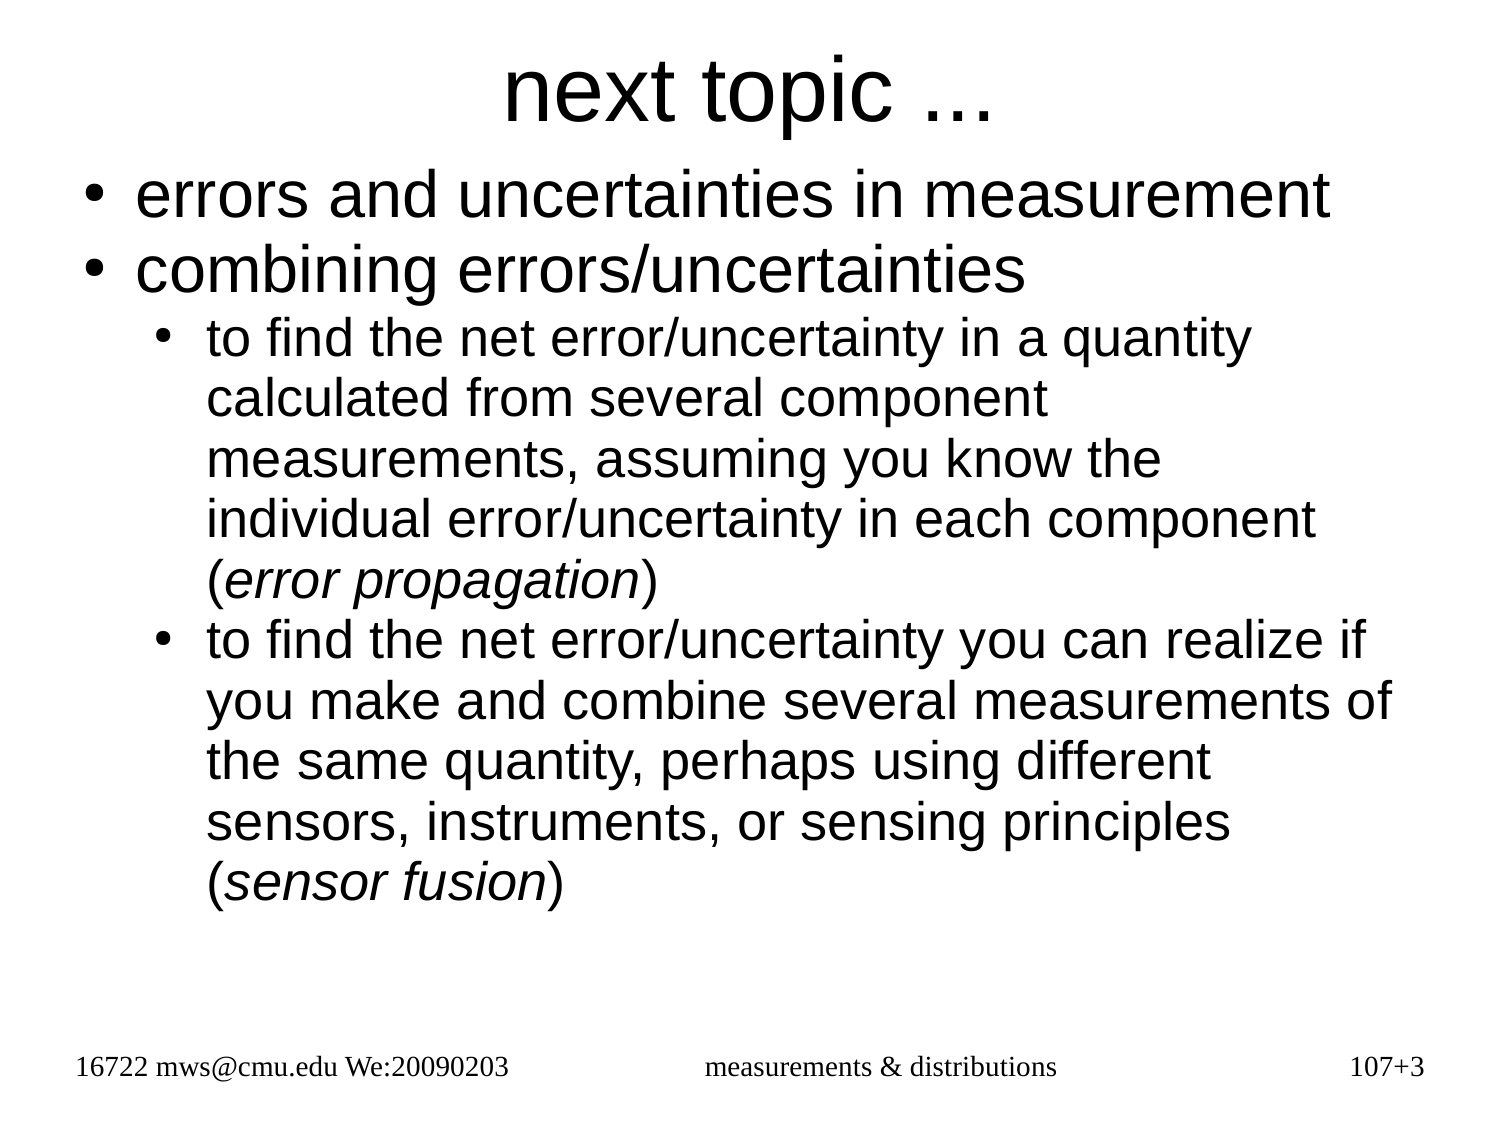

# next topic ...
errors and uncertainties in measurement
combining errors/uncertainties
to find the net error/uncertainty in a quantity calculated from several component measurements, assuming you know the individual error/uncertainty in each component (error propagation)
to find the net error/uncertainty you can realize if you make and combine several measurements of the same quantity, perhaps using different sensors, instruments, or sensing principles (sensor fusion)
16722 mws@cmu.edu We:20090203
measurements & distributions
3